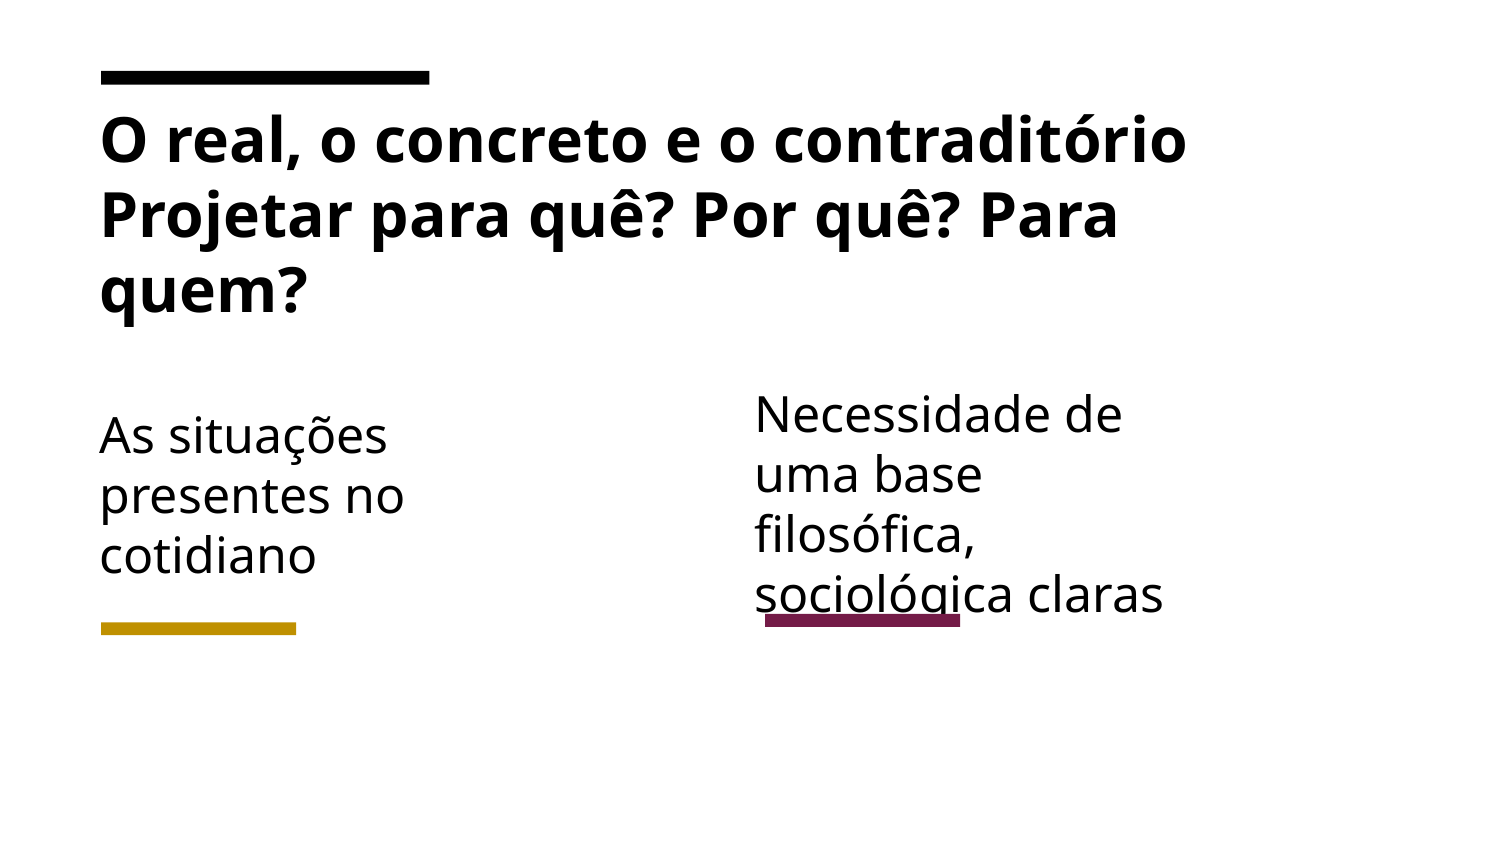

O real, o concreto e o contraditório
Projetar para quê? Por quê? Para quem?
As situações presentes no cotidiano
Necessidade de uma base filosófica, sociológica claras